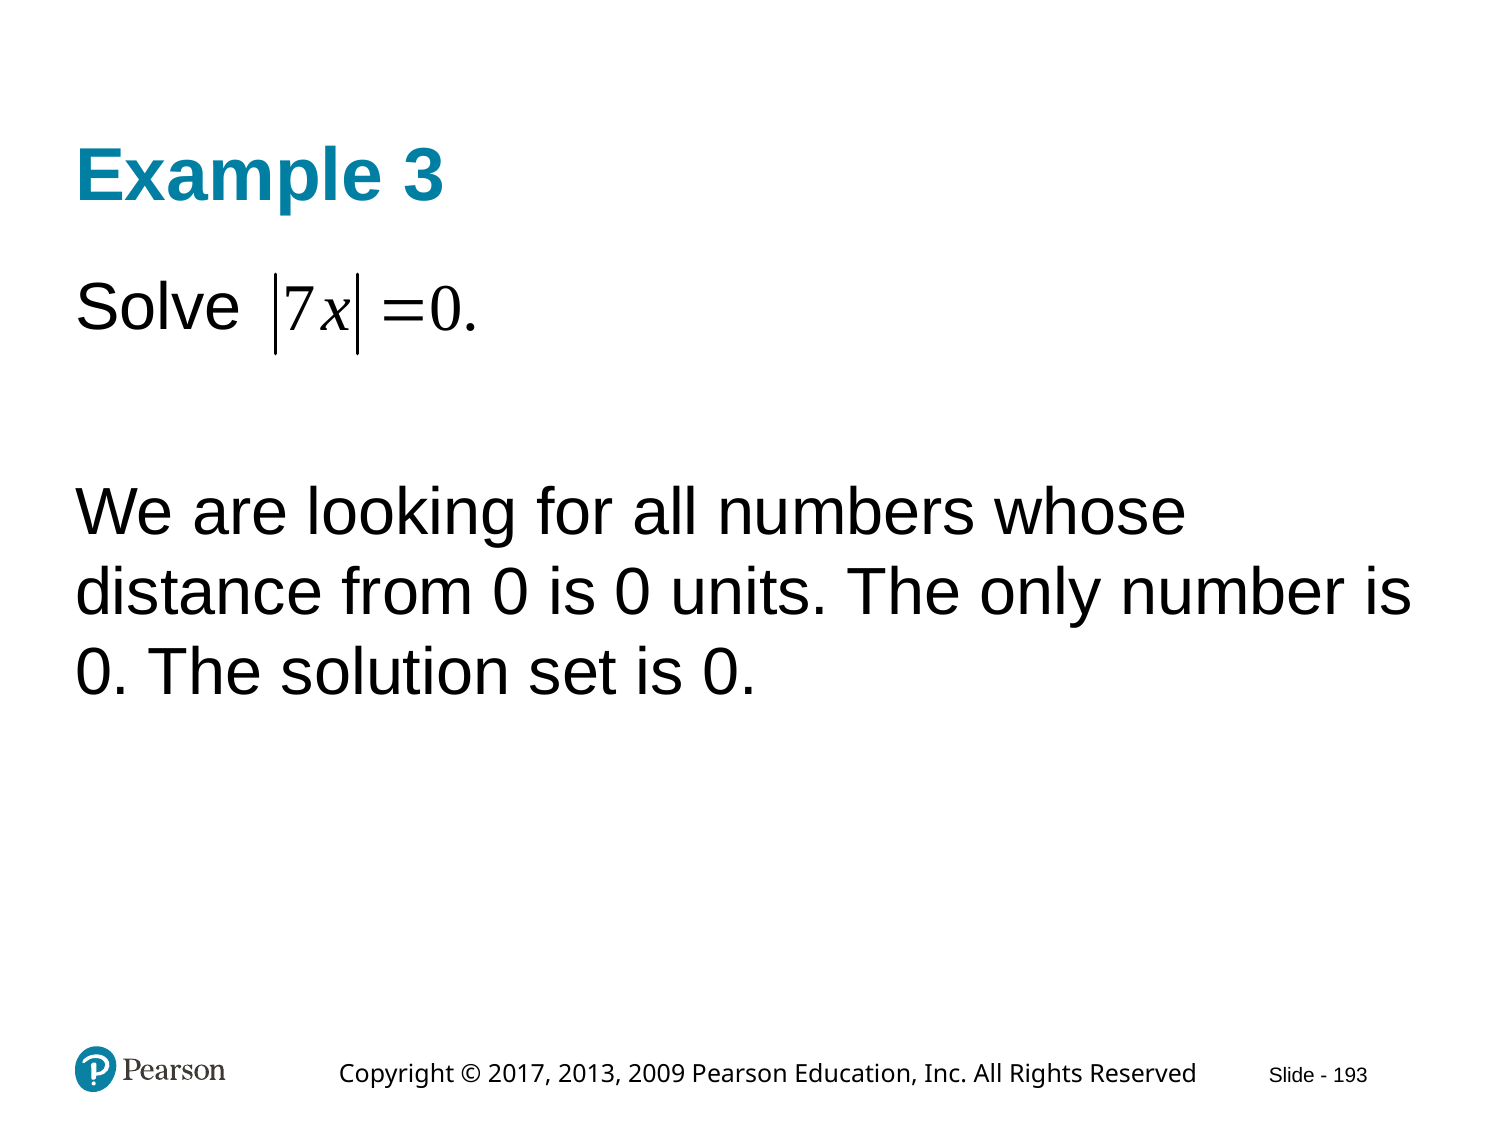

# Example 3
Solve
We are looking for all numbers whose distance from 0 is 0 units. The only number is 0. The solution set is 0.